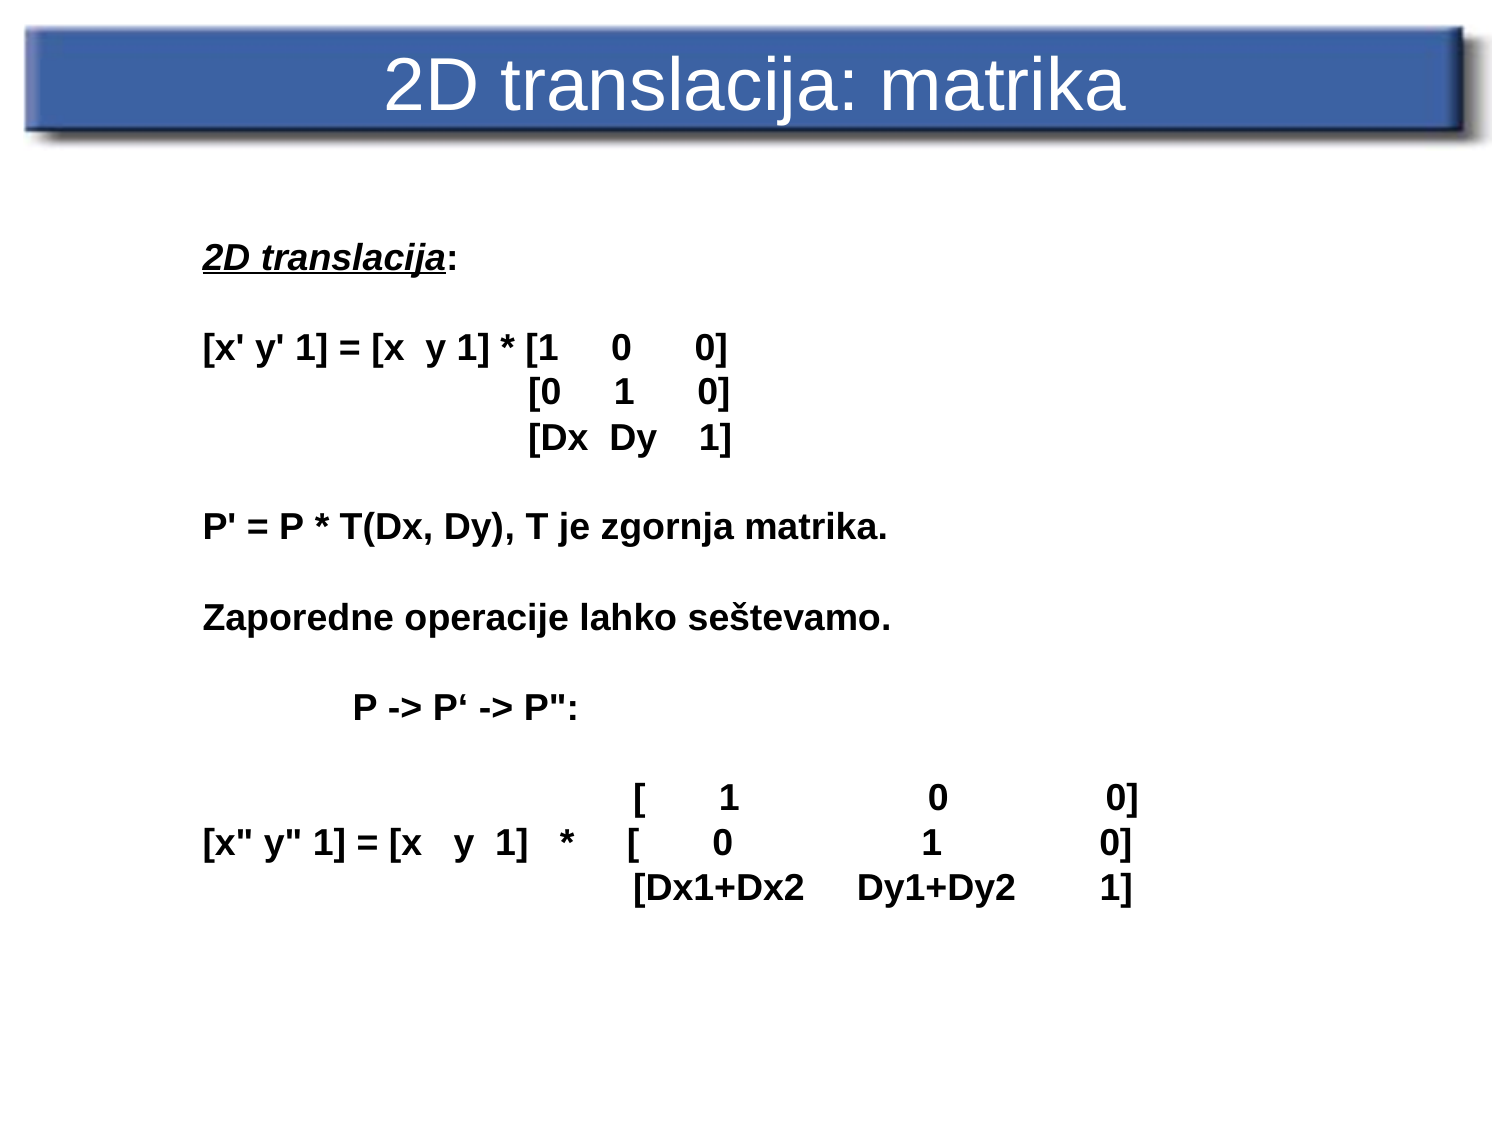

2D translacija: matrika
2D translacija:
[x' y' 1] = [x y 1] * [1 0 0]
 [0 1 0]
 [Dx Dy 1]
P' = P * T(Dx, Dy), T je zgornja matrika.
Zaporedne operacije lahko seštevamo.
	P -> P‘ -> P":
 [ 1 0 0]
[x" y" 1] = [x y 1] * [ 0 1 0]
 [Dx1+Dx2 Dy1+Dy2 1]